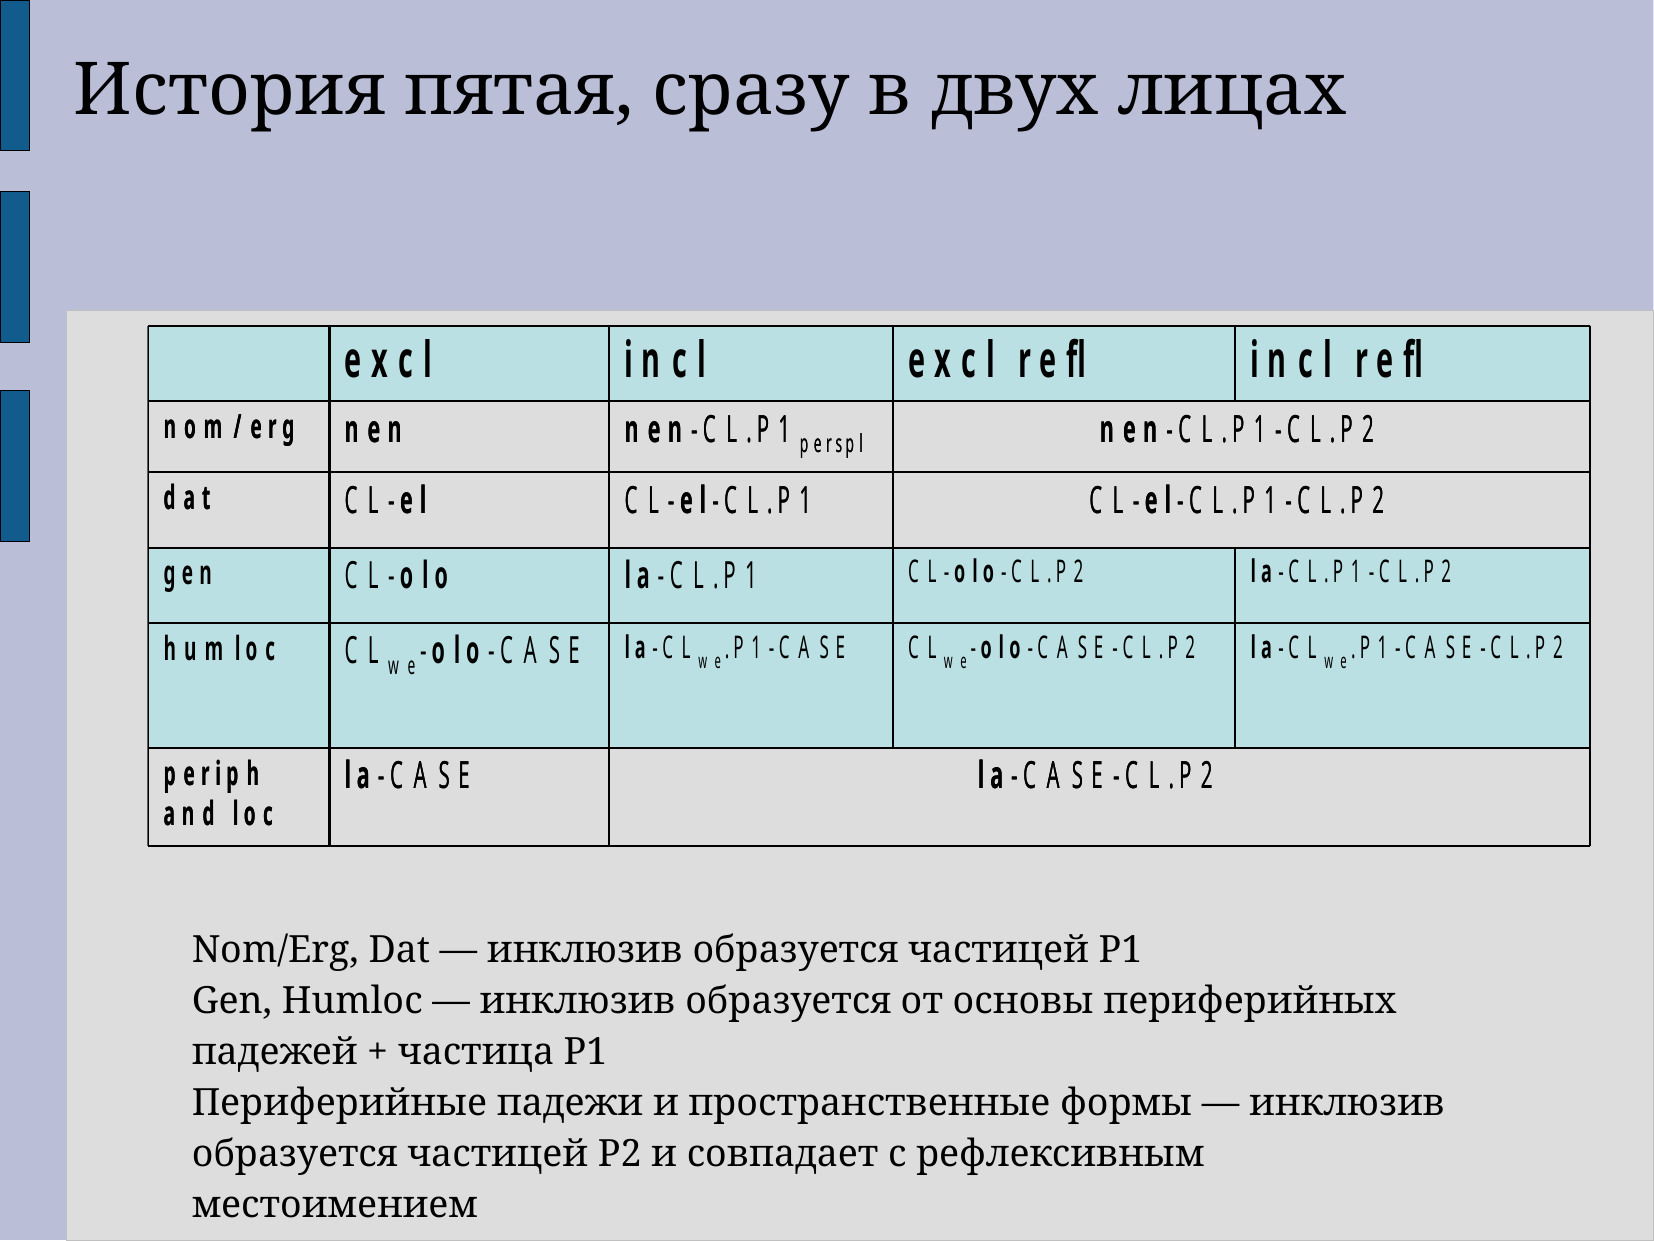

История пятая, сразу в двух лицах
Nom/Erg, Dat — инклюзив образуется частицей P1
Gen, Humloc — инклюзив образуется от основы периферийных падежей + частица P1
Периферийные падежи и пространственные формы — инклюзив образуется частицей P2 и совпадает с рефлексивным местоимением